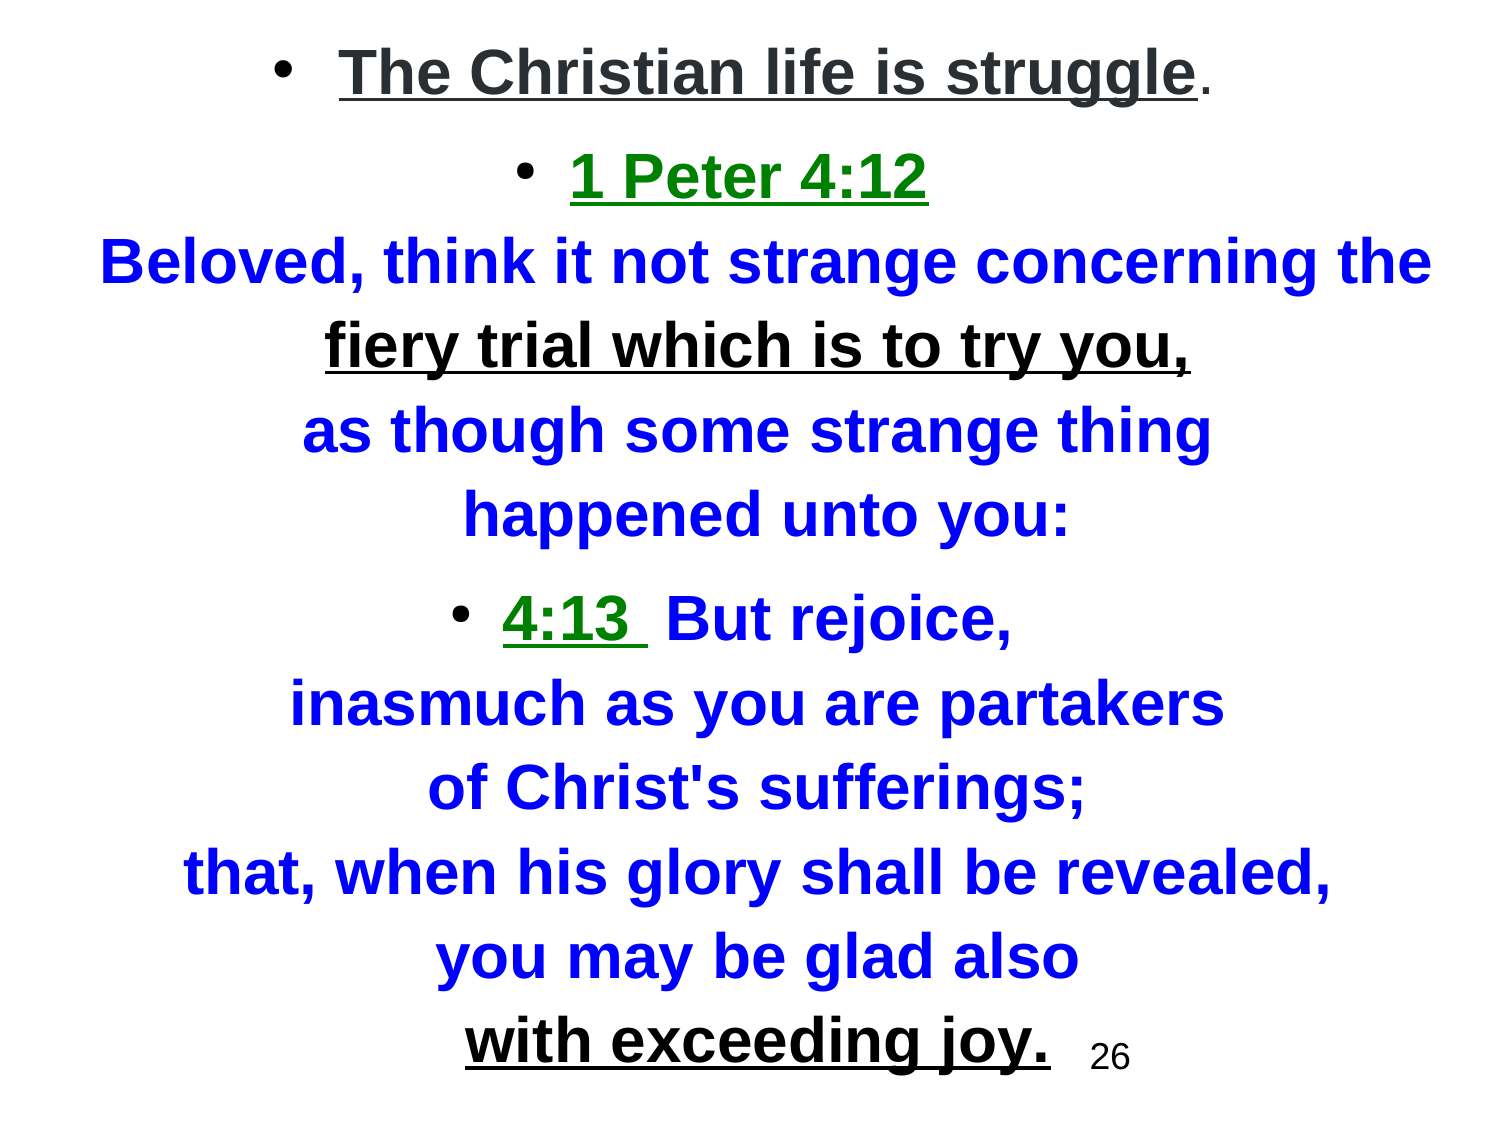

# The Christian life is struggle.
1 Peter 4:12 
Beloved, think it not strange concerning the fiery trial which is to try you,
as though some strange thing
happened unto you:
4:13  But rejoice,
inasmuch as you are partakers
of Christ's sufferings;
that, when his glory shall be revealed,
you may be glad also
with exceeding joy.
26